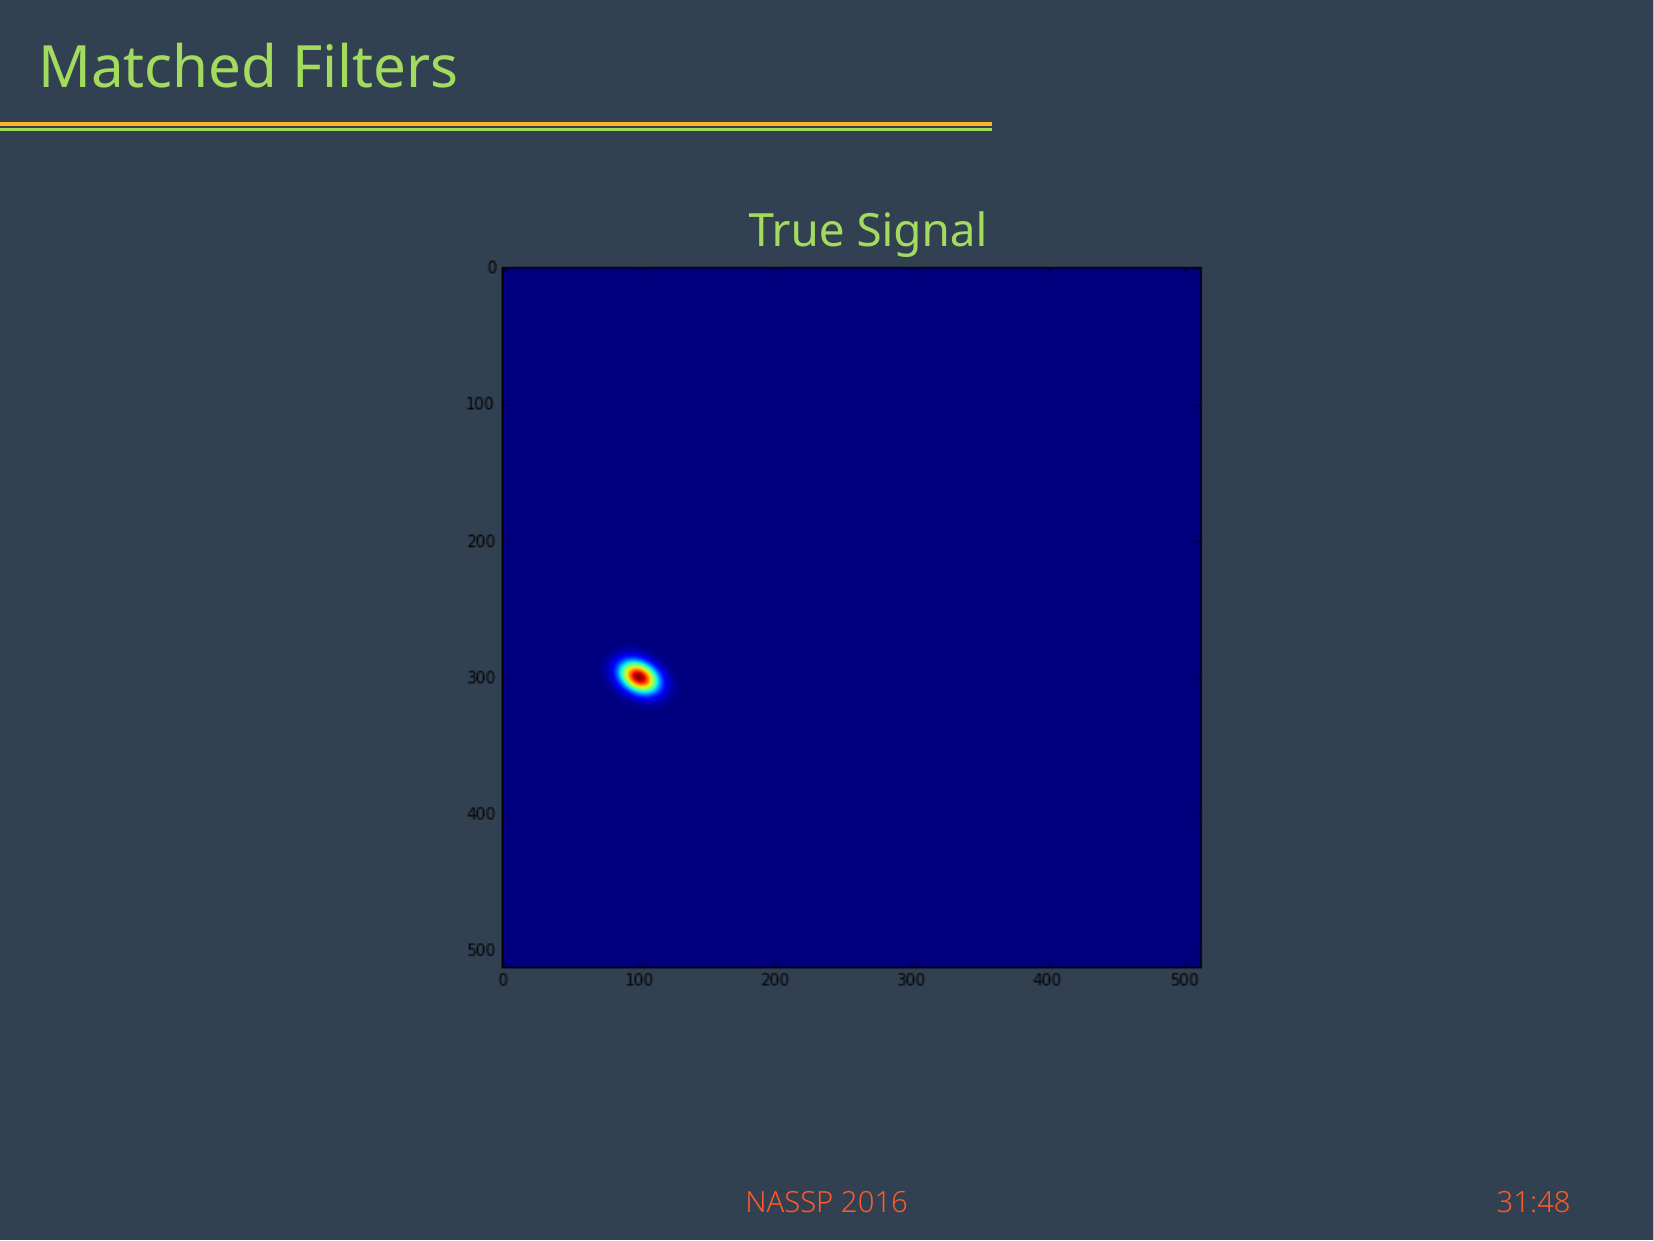

Matched Filters
True Signal
NASSP 2016
31